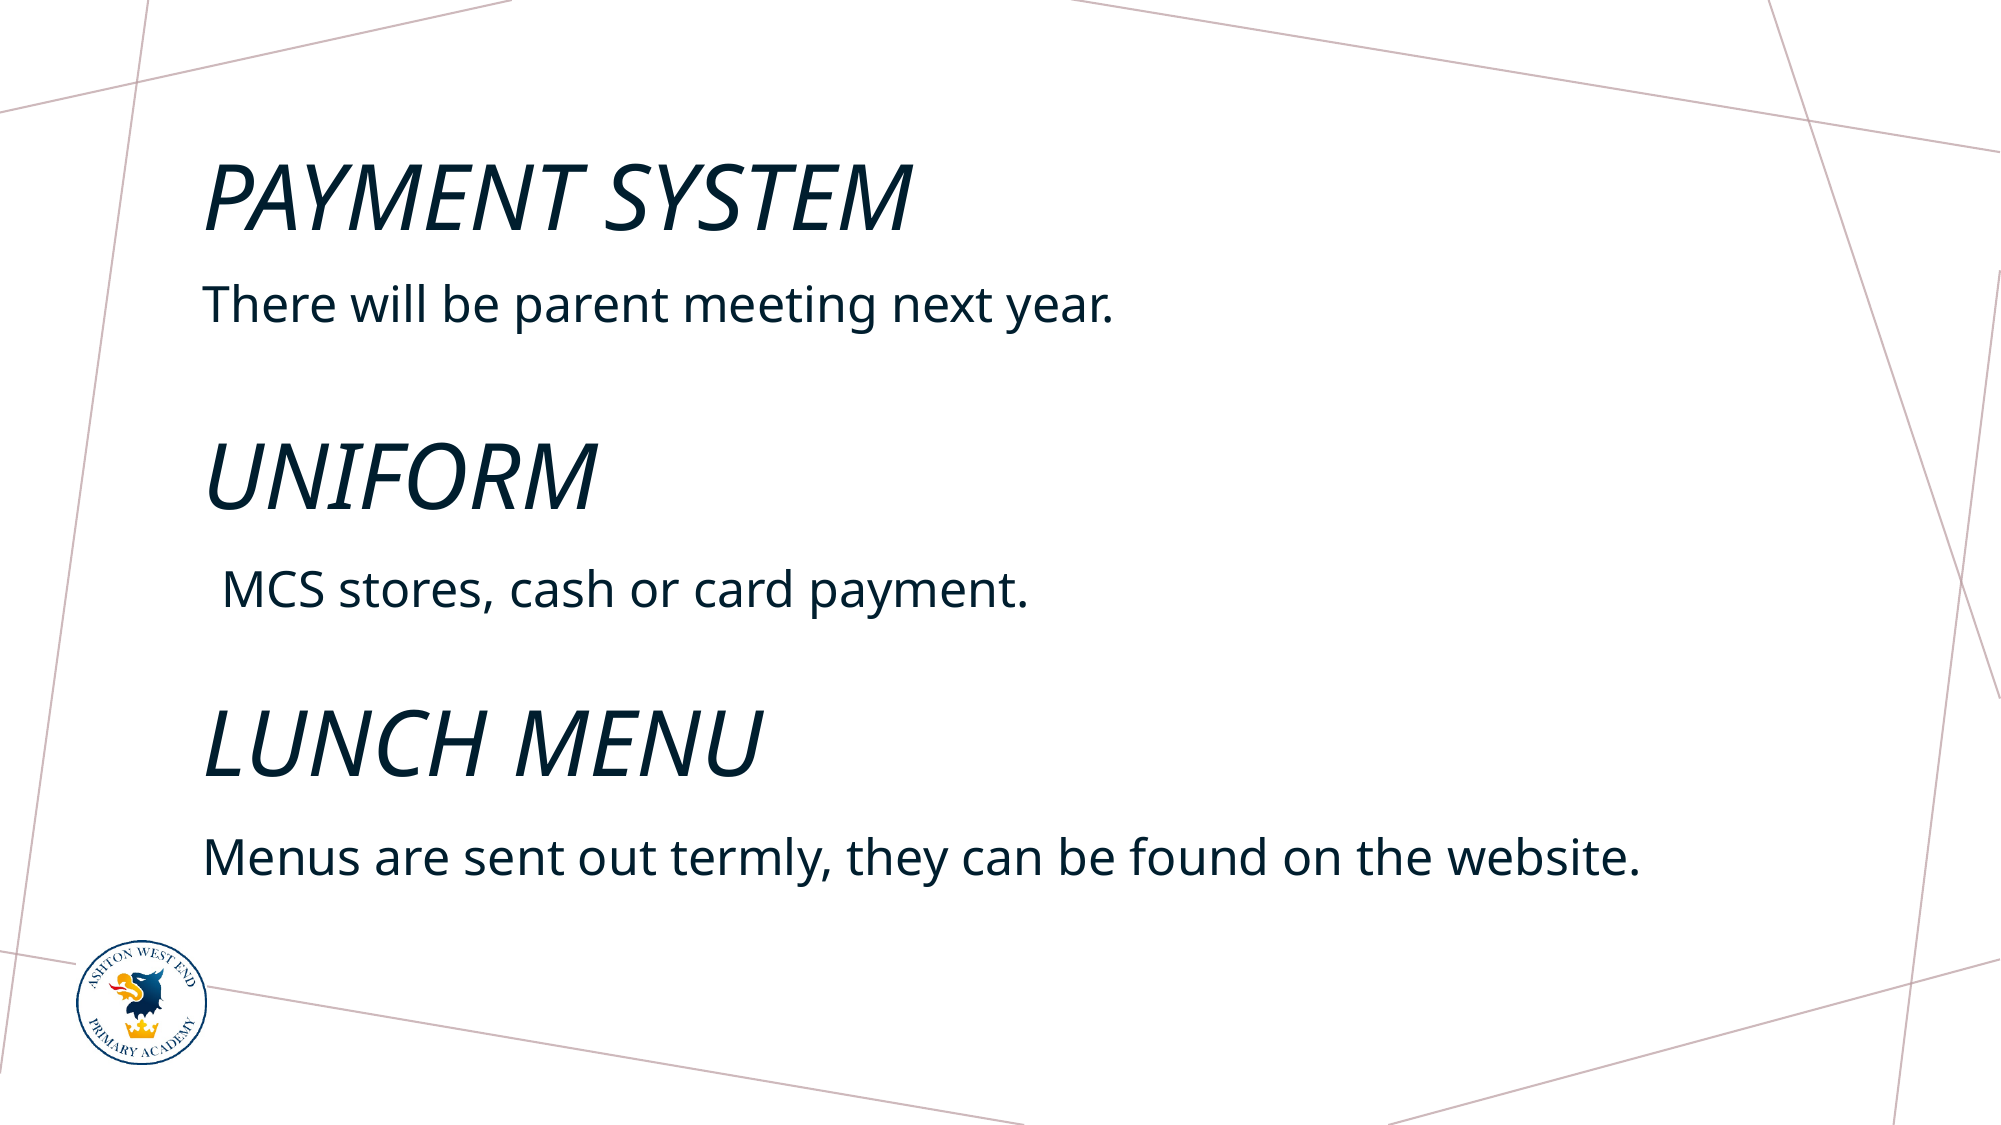

# Payment system
There will be parent meeting next year.
Uniform
MCS stores, cash or card payment.
Lunch Menu
Menus are sent out termly, they can be found on the website.